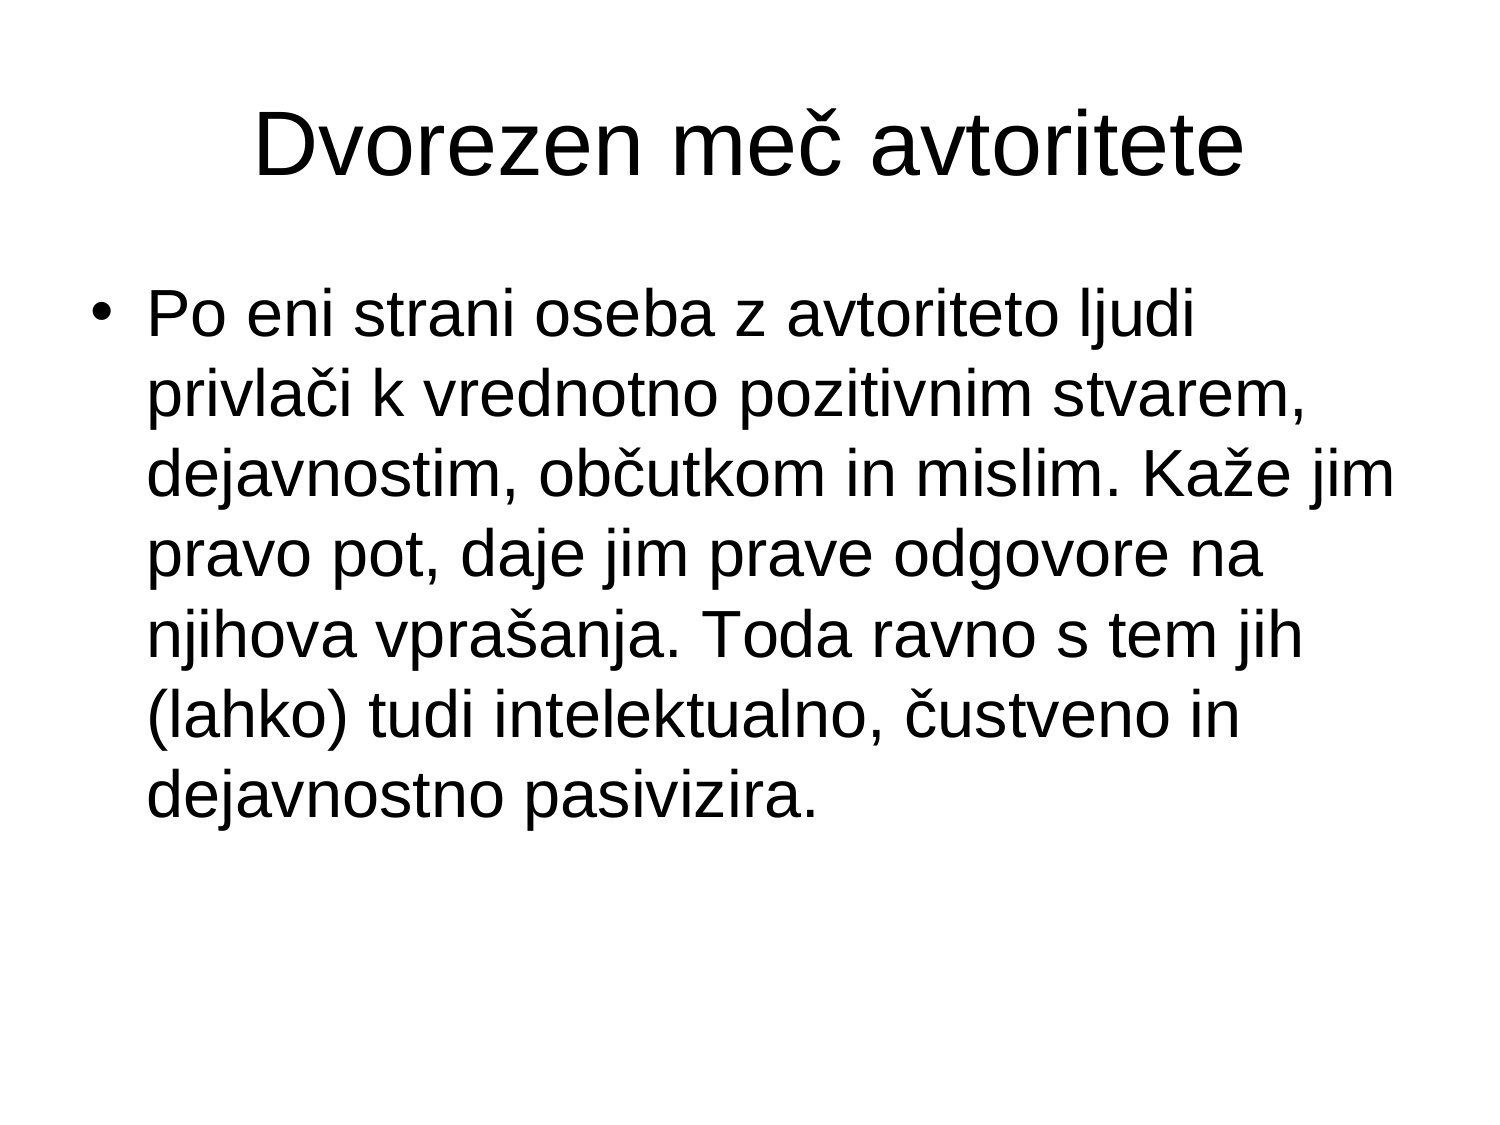

# Dvorezen meč avtoritete
Po eni strani oseba z avtoriteto ljudi privlači k vrednotno pozitivnim stvarem, dejavnostim, občutkom in mislim. Kaže jim pravo pot, daje jim prave odgovore na njihova vprašanja. Toda ravno s tem jih (lahko) tudi intelektualno, čustveno in dejavnostno pasivizira.